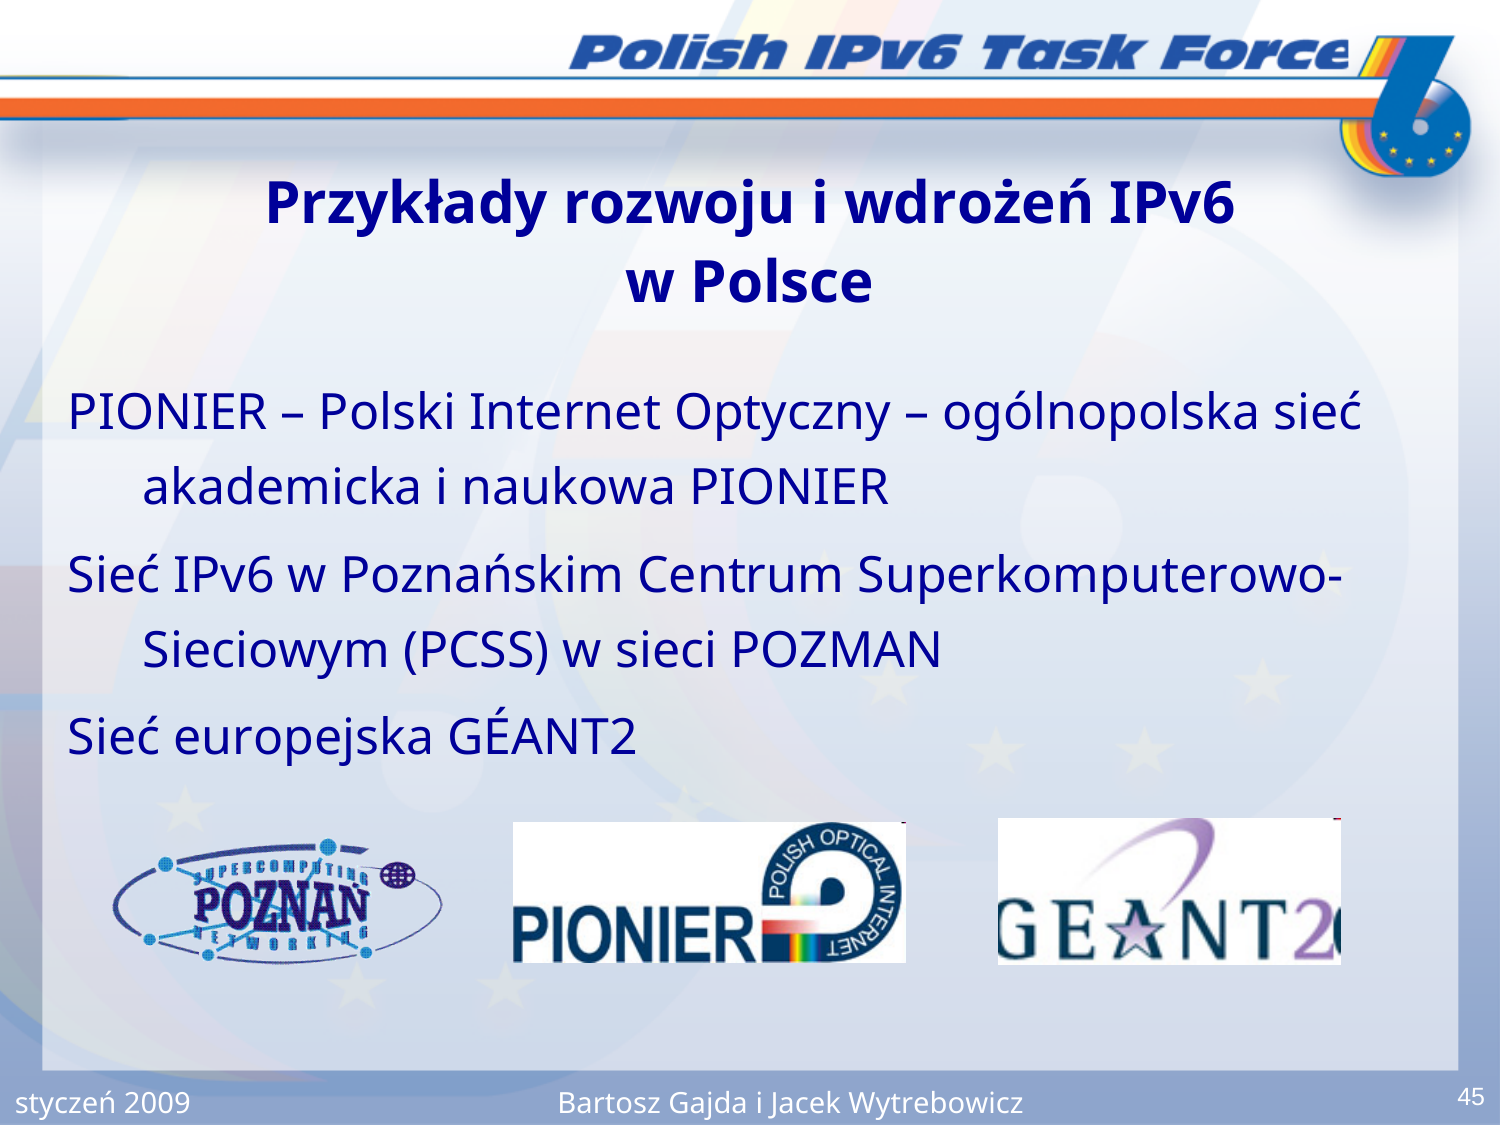

Przykłady rozwoju i wdrożeń IPv6
w Polsce
PIONIER – Polski Internet Optyczny – ogólnopolska sieć akademicka i naukowa PIONIER
Sieć IPv6 w Poznańskim Centrum Superkomputerowo-Sieciowym (PCSS) w sieci POZMAN
Sieć europejska GÉANT2
styczeń 2009
Bartosz Gajda i Jacek Wytrebowicz
45